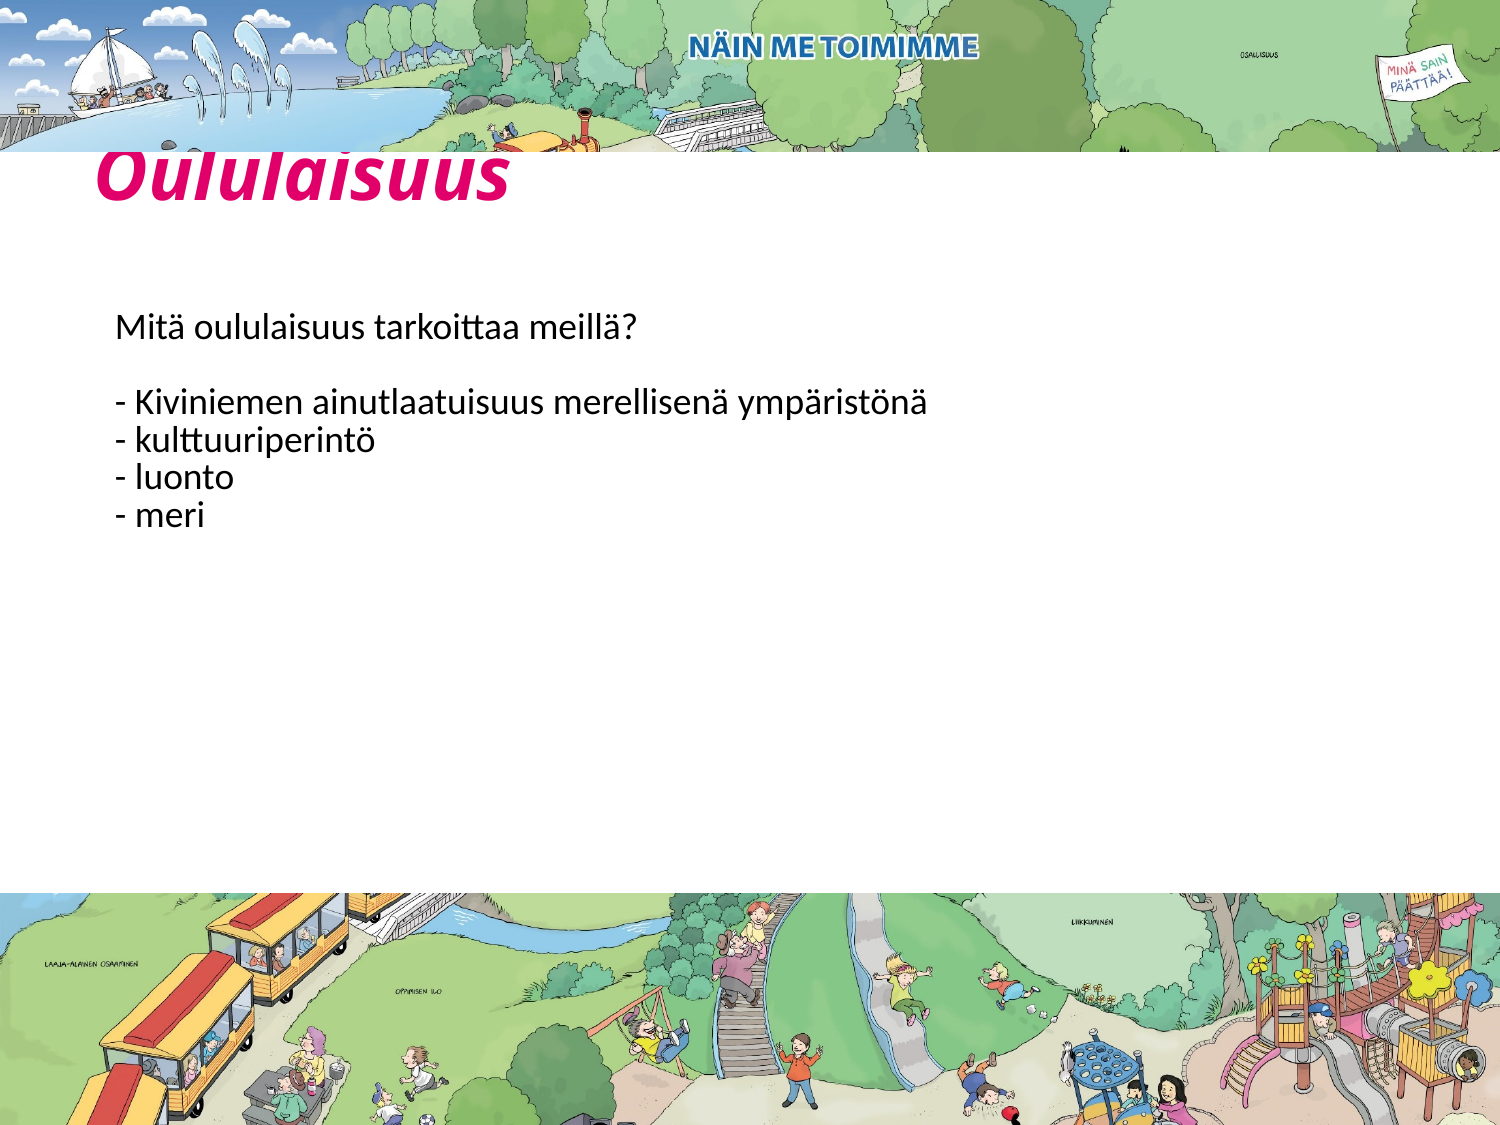

# Oululaisuus
Mitä oululaisuus tarkoittaa meillä?
- Kiviniemen ainutlaatuisuus merellisenä ympäristönä
- kulttuuriperintö
- luonto
- meri